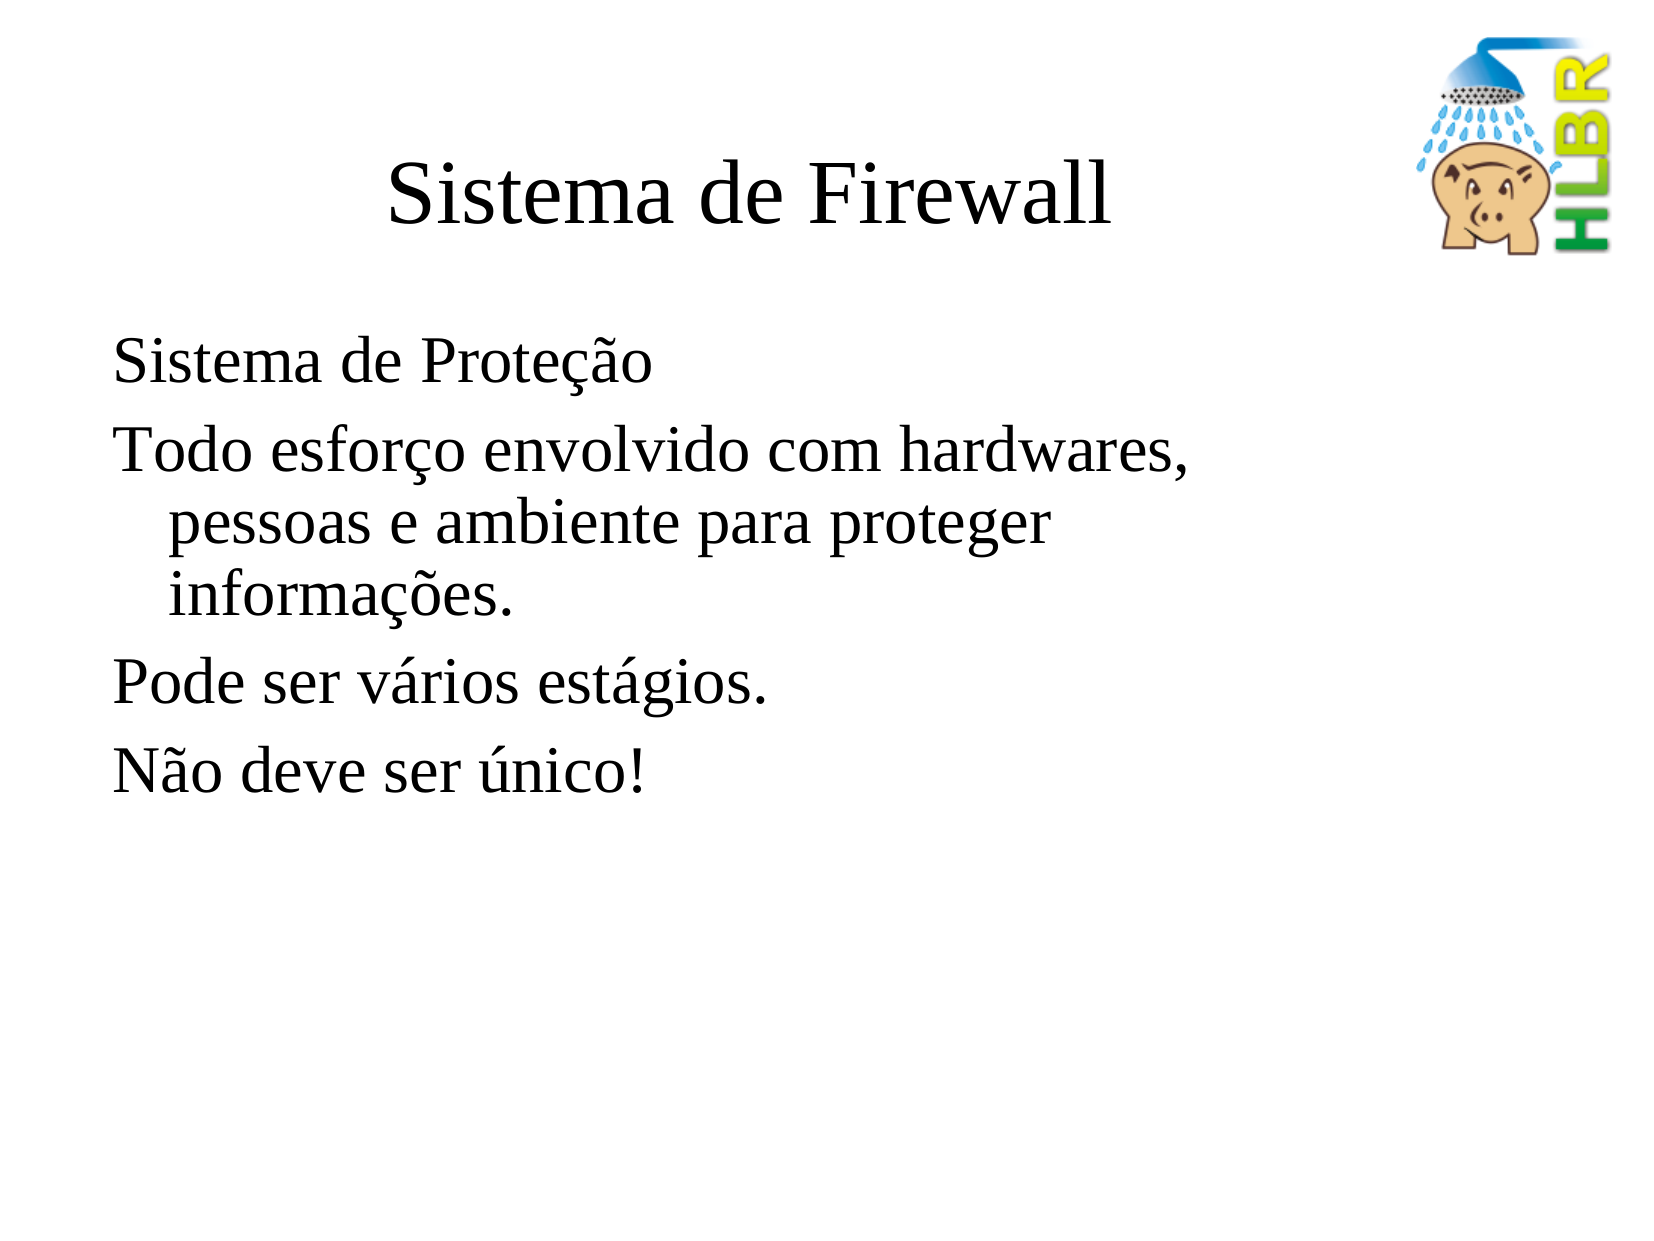

# Sistema de Firewall
Sistema de Proteção
Todo esforço envolvido com hardwares, pessoas e ambiente para proteger informações.
Pode ser vários estágios.
Não deve ser único!